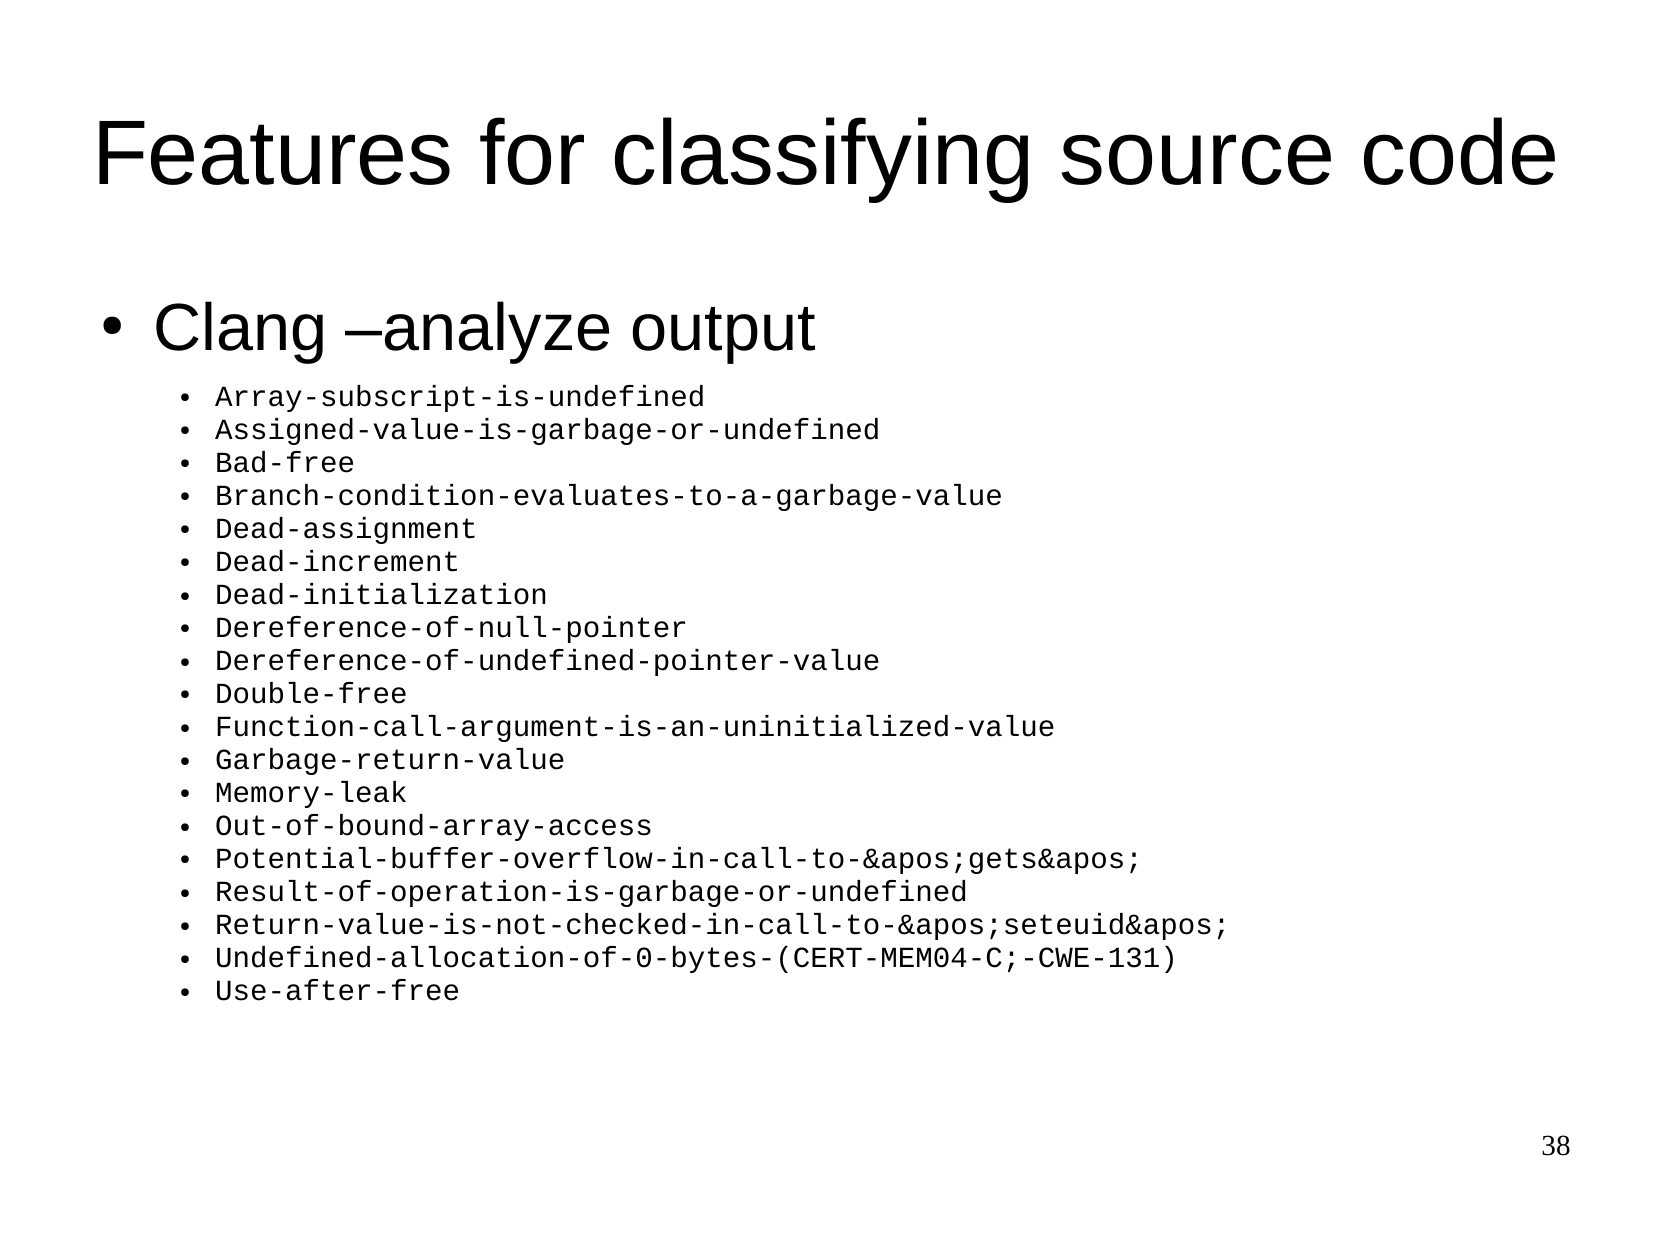

# Features for classifying source code
Clang –analyze output
Array-subscript-is-undefined
Assigned-value-is-garbage-or-undefined
Bad-free
Branch-condition-evaluates-to-a-garbage-value
Dead-assignment
Dead-increment
Dead-initialization
Dereference-of-null-pointer
Dereference-of-undefined-pointer-value
Double-free
Function-call-argument-is-an-uninitialized-value
Garbage-return-value
Memory-leak
Out-of-bound-array-access
Potential-buffer-overflow-in-call-to-&apos;gets&apos;
Result-of-operation-is-garbage-or-undefined
Return-value-is-not-checked-in-call-to-&apos;seteuid&apos;
Undefined-allocation-of-0-bytes-(CERT-MEM04-C;-CWE-131)
Use-after-free
38